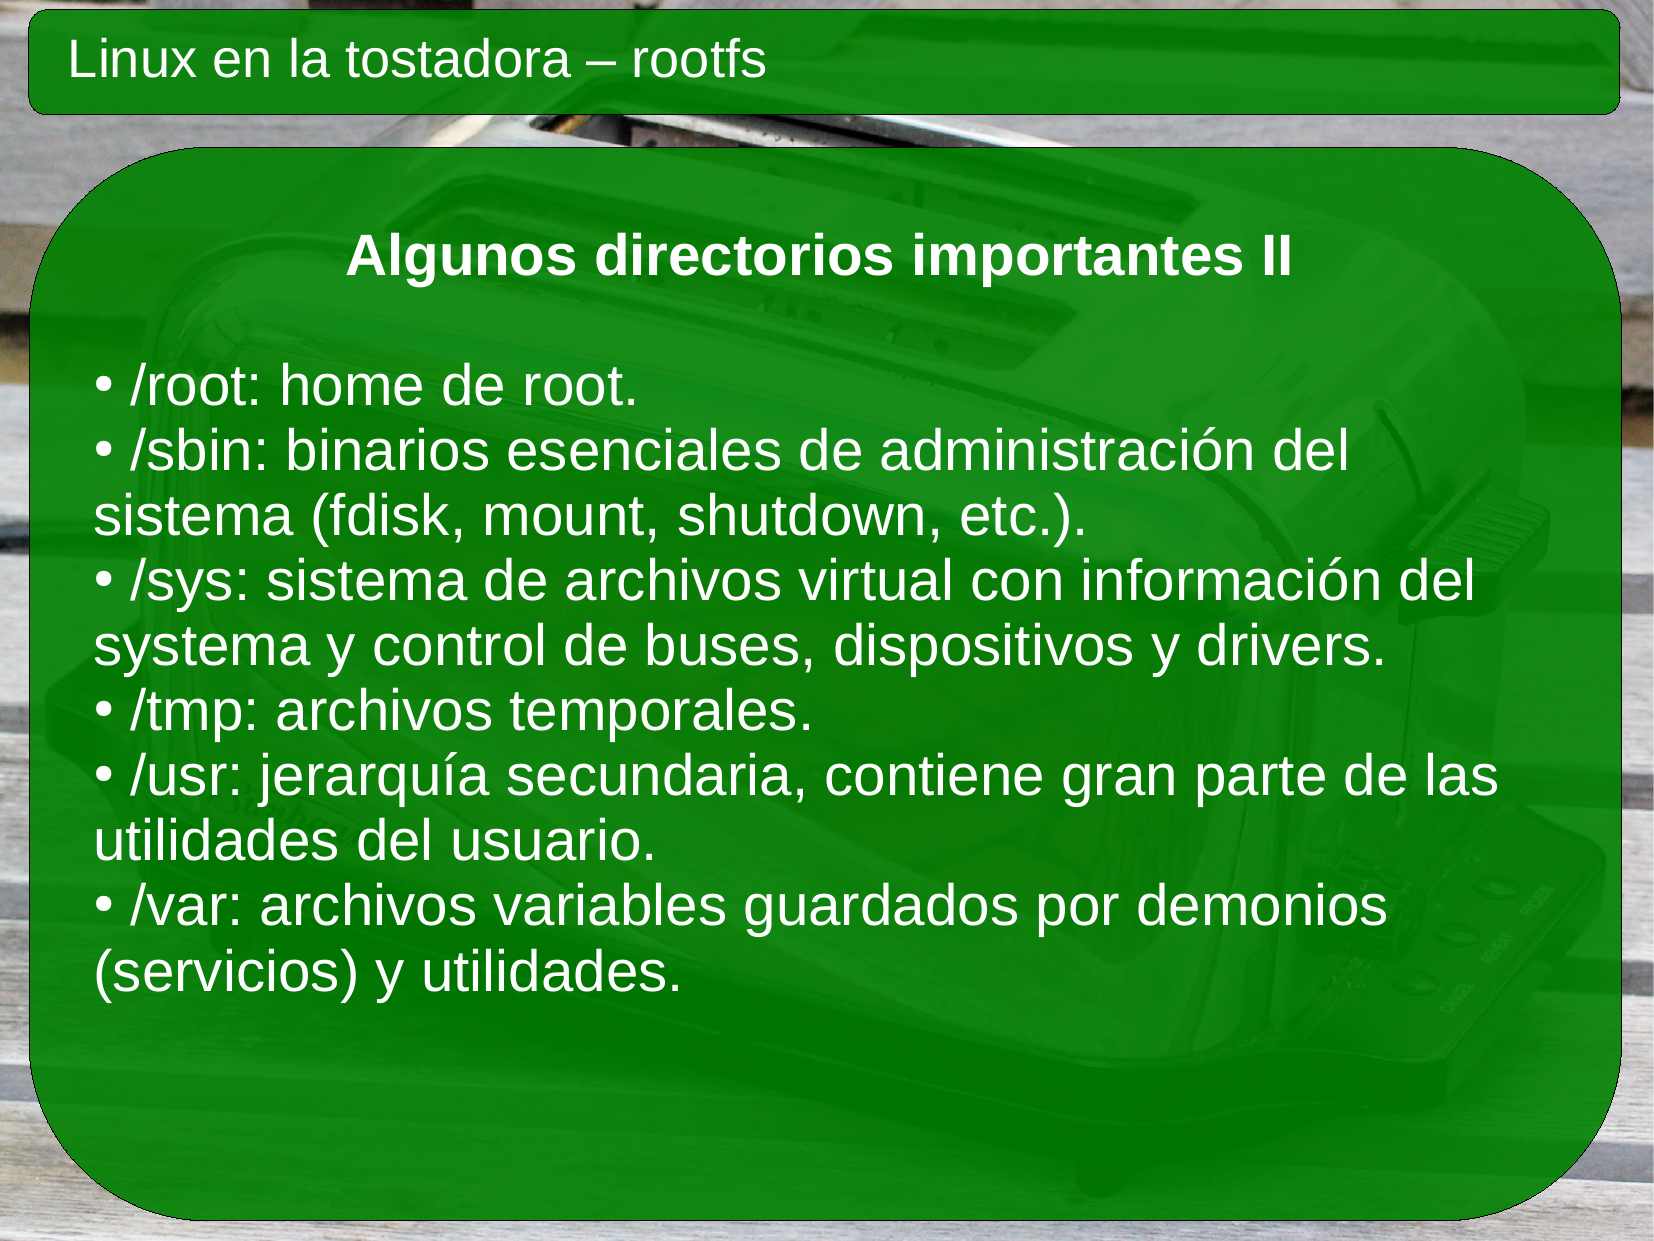

Linux en la tostadora – rootfs
Algunos directorios importantes II
 /root: home de root.
 /sbin: binarios esenciales de administración del sistema (fdisk, mount, shutdown, etc.).
 /sys: sistema de archivos virtual con información del systema y control de buses, dispositivos y drivers.
 /tmp: archivos temporales.
 /usr: jerarquía secundaria, contiene gran parte de las utilidades del usuario.
 /var: archivos variables guardados por demonios (servicios) y utilidades.
Algunos directorios importantes
 /bin: binarios de usuario esenciales (bash, pwd, tar,...)
 /boot: Archivos estáticos utilizados por el bootloader
 /dev: dispositivos y archivos especiales (el “acceso al hardware”)
 /etc: archivos de configuración del sistema
 /lib: bibliotecas esenciales, módulos del kernel
 /media y /mnt: puntos de montaje de dispositivos removibles y fijos respectivamente
 /proc: sistema de archivos virtual con información del kernel y procesos